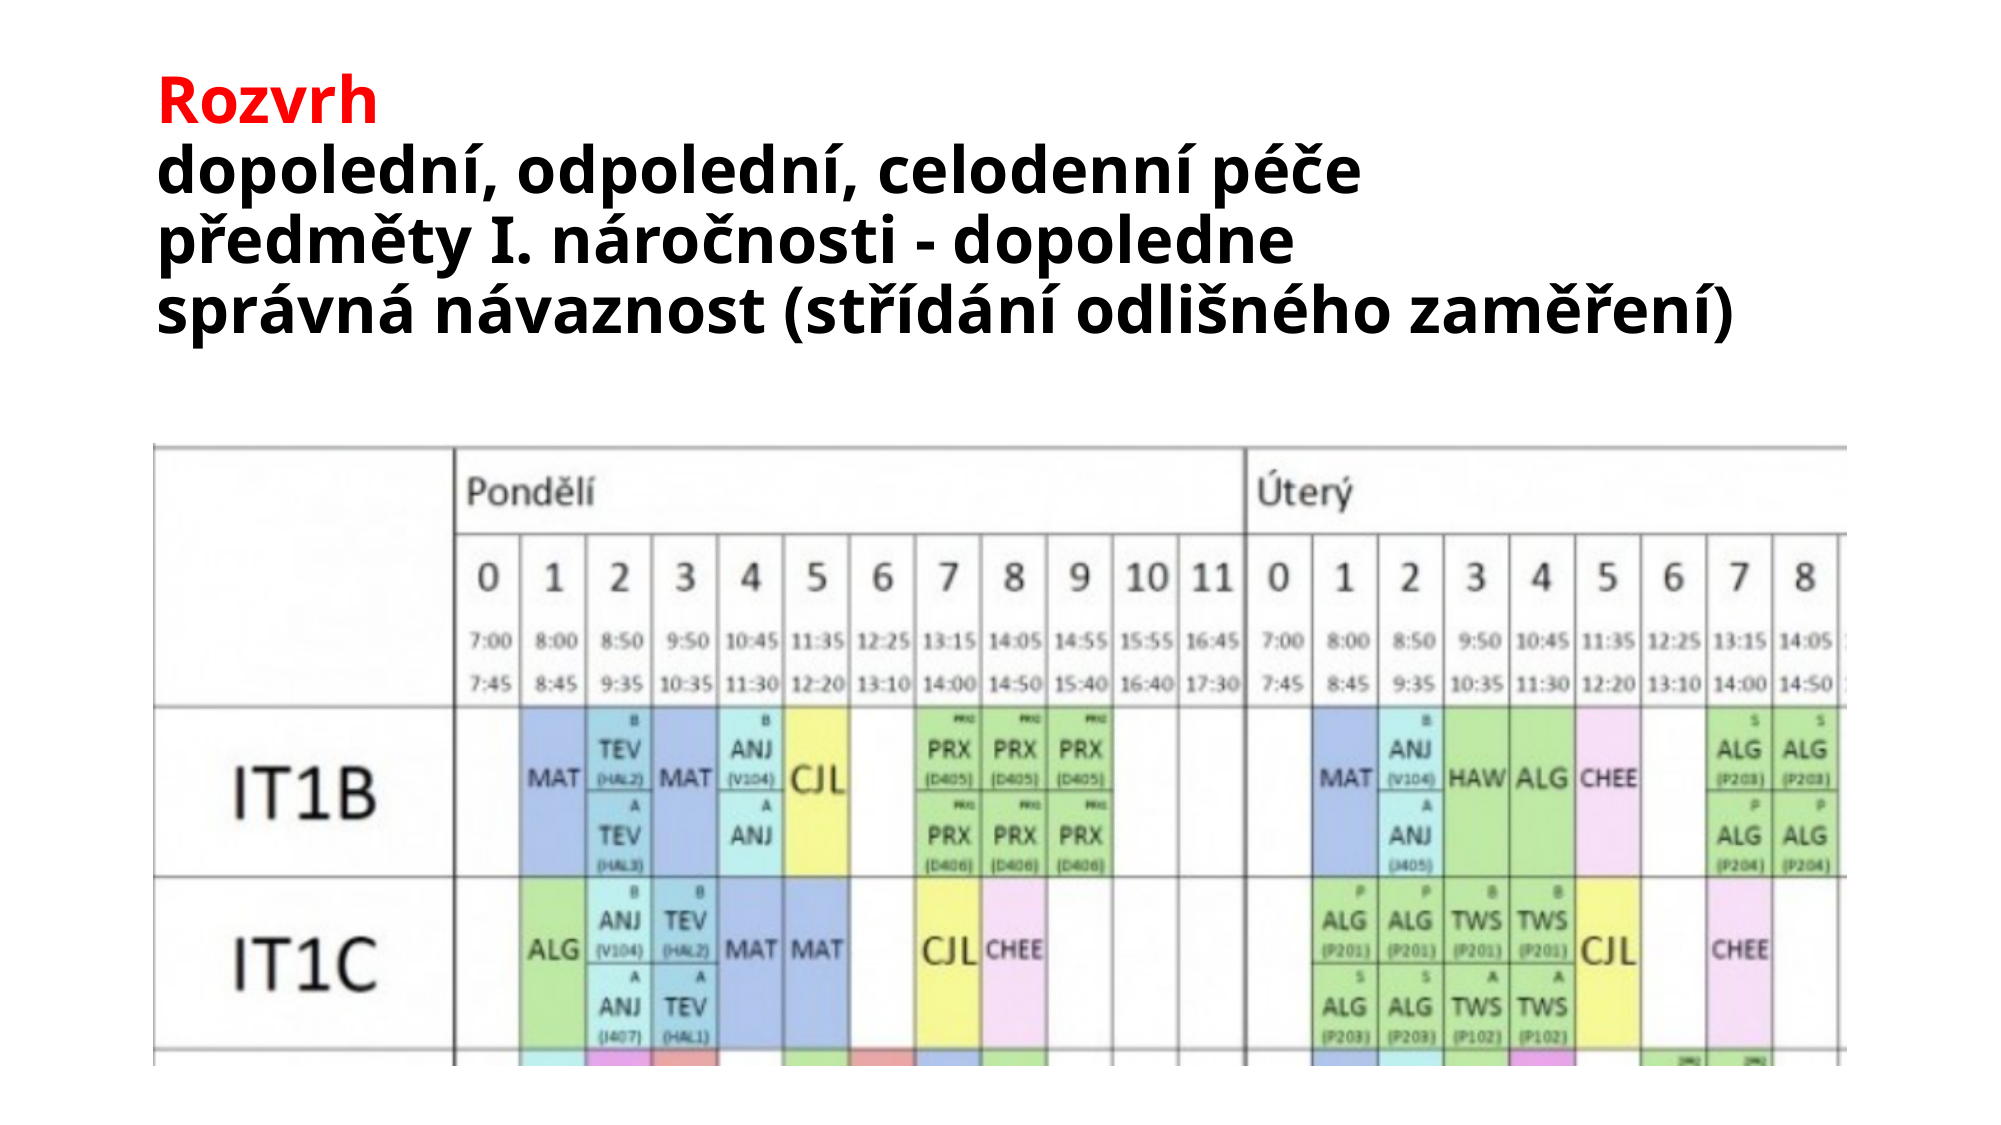

# Rozvrh dopolední, odpolední, celodenní péče předměty I. náročnosti - dopoledne správná návaznost (střídání odlišného zaměření)